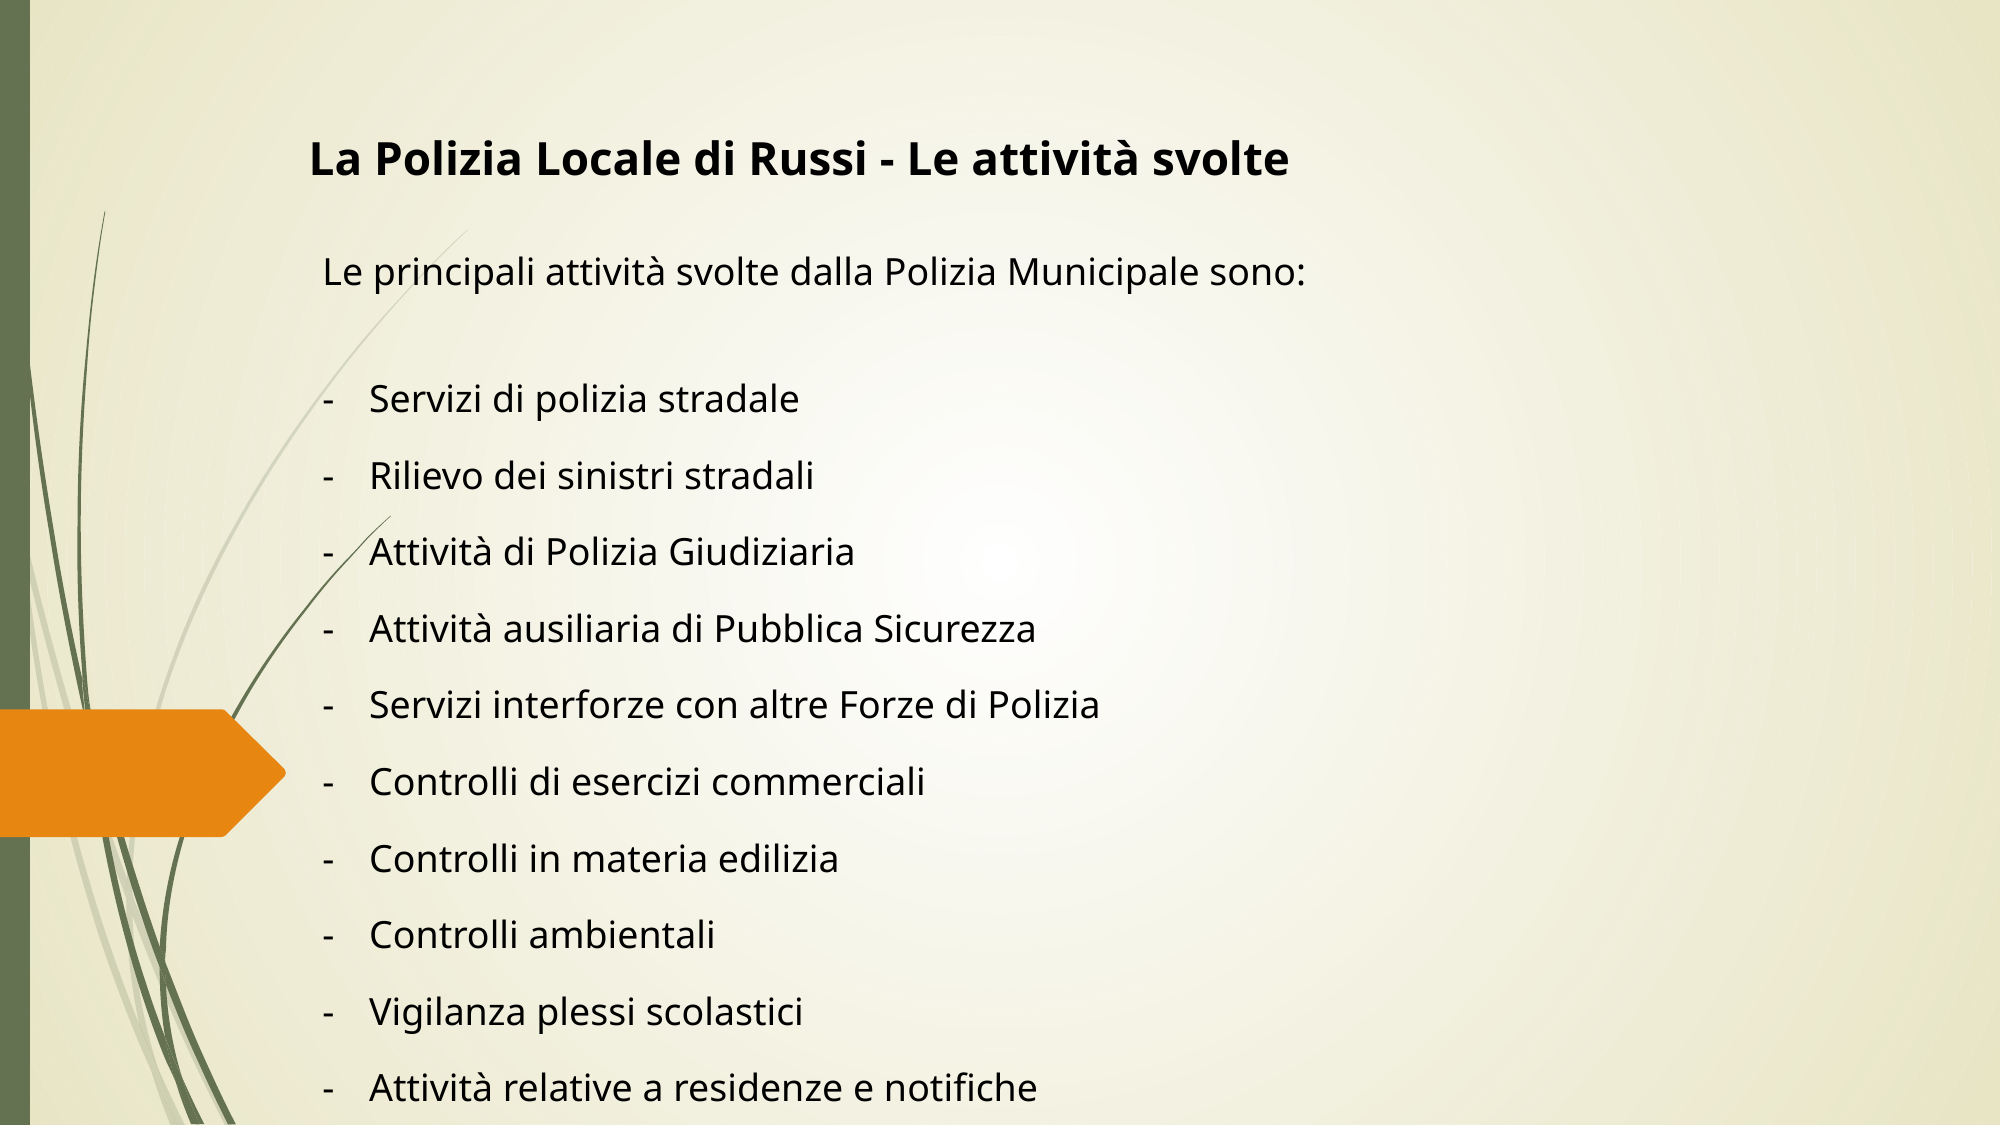

La Polizia Locale di Russi - Le attività svolte
Le principali attività svolte dalla Polizia Municipale sono:
Servizi di polizia stradale
Rilievo dei sinistri stradali
Attività di Polizia Giudiziaria
Attività ausiliaria di Pubblica Sicurezza
Servizi interforze con altre Forze di Polizia
Controlli di esercizi commerciali
Controlli in materia edilizia
Controlli ambientali
Vigilanza plessi scolastici
Attività relative a residenze e notifiche
Rilascio autorizzazioni, concessioni e nulla osta